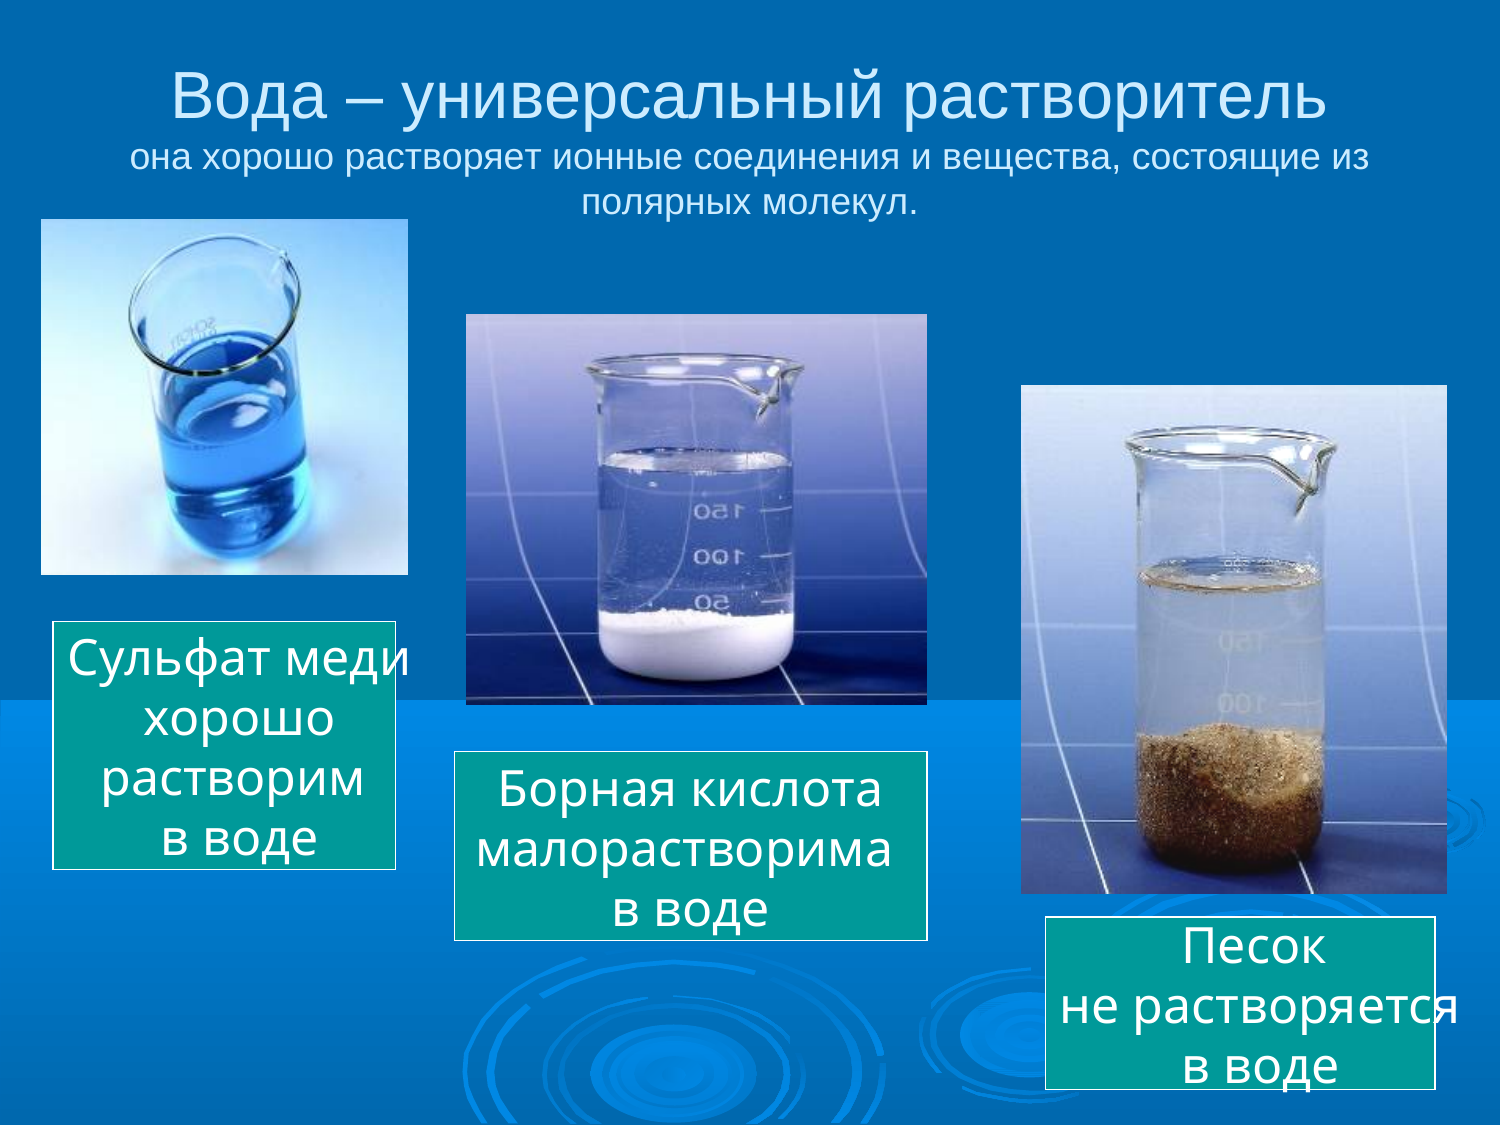

# Вода – универсальный растворитель она хорошо растворяет ионные соединения и вещества, состоящие из полярных молекул.
Сульфат меди
хорошо
растворим
в воде
Борная кислота
малорастворима
в воде
Песок
не растворяется
в воде